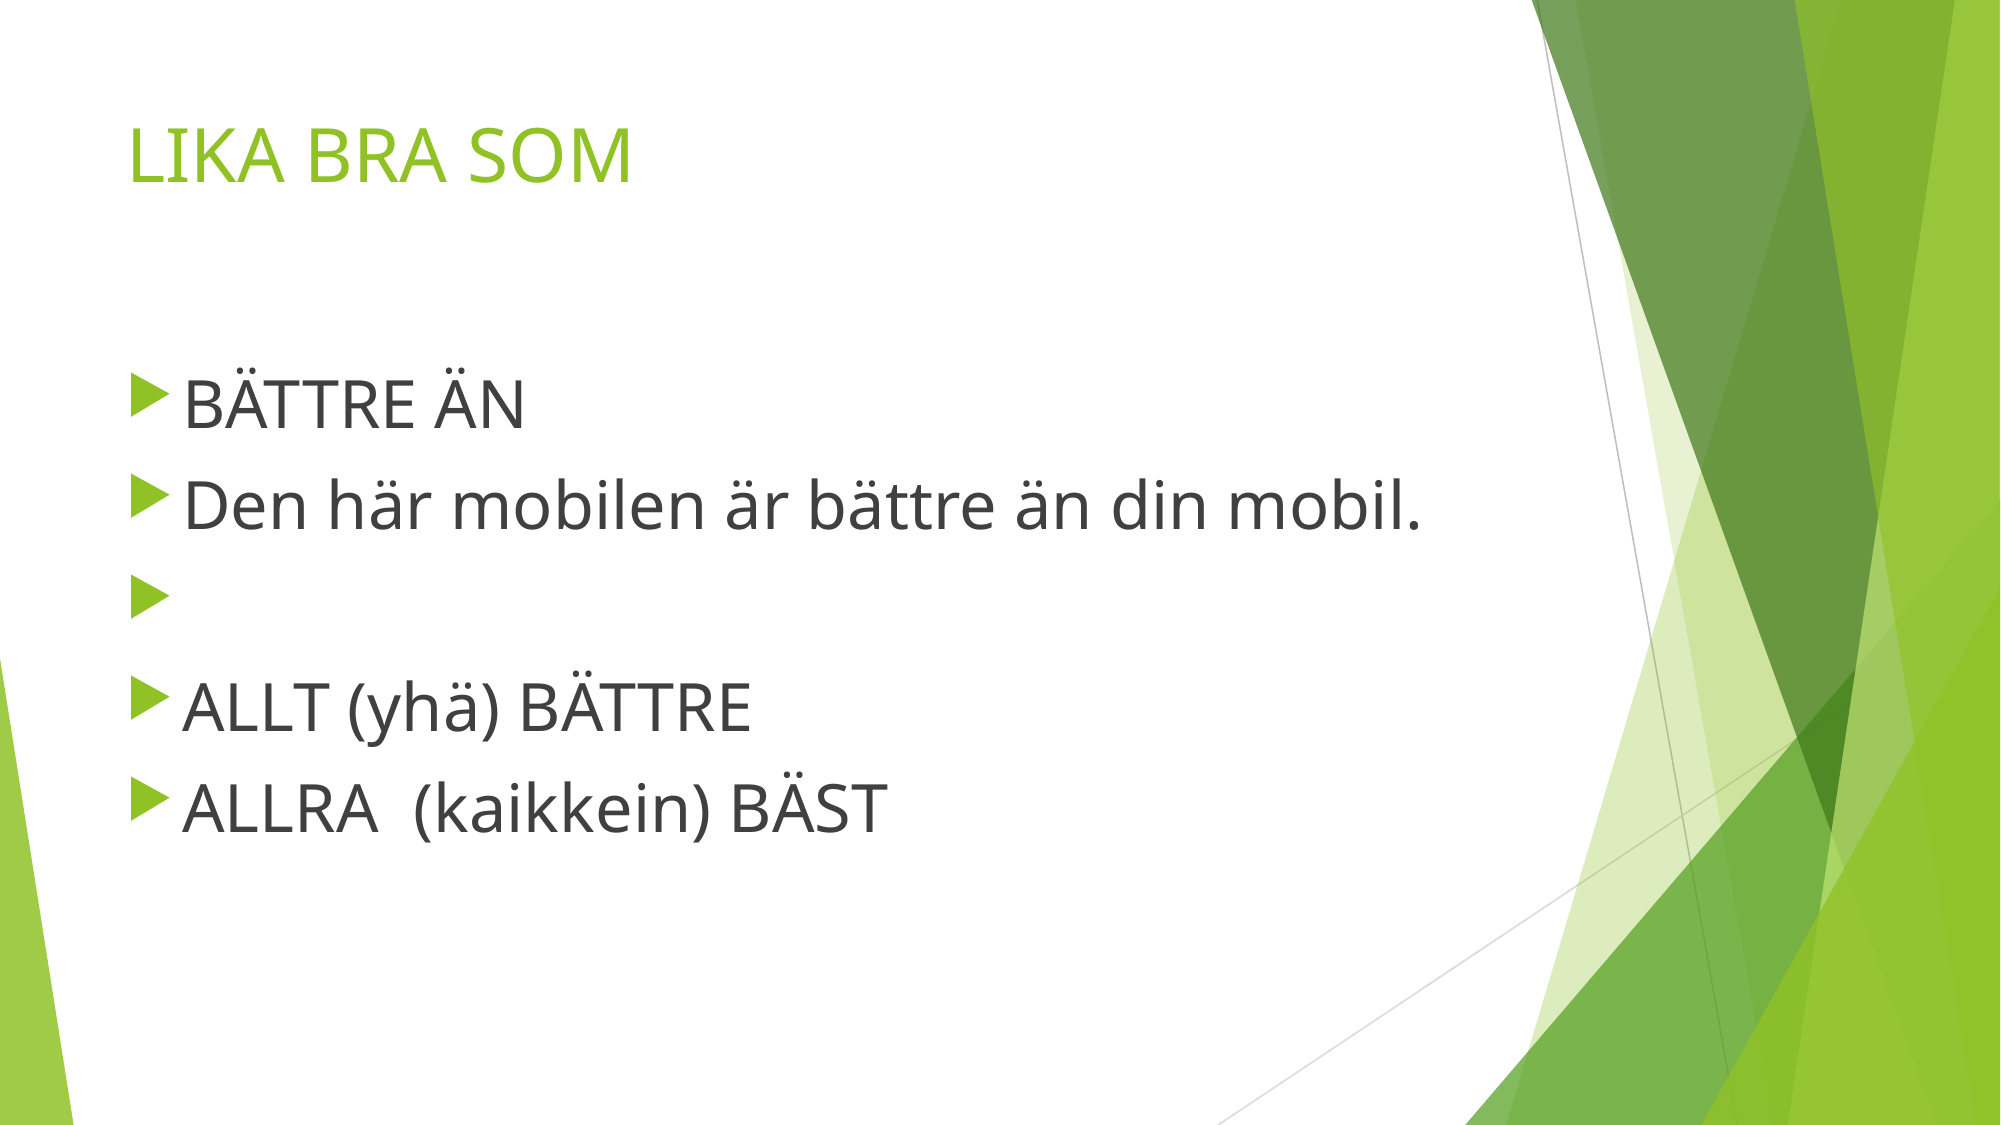

# LIKA BRA SOM
BÄTTRE ÄN
Den här mobilen är bättre än din mobil.
ALLT (yhä) BÄTTRE
ALLRA (kaikkein) BÄST